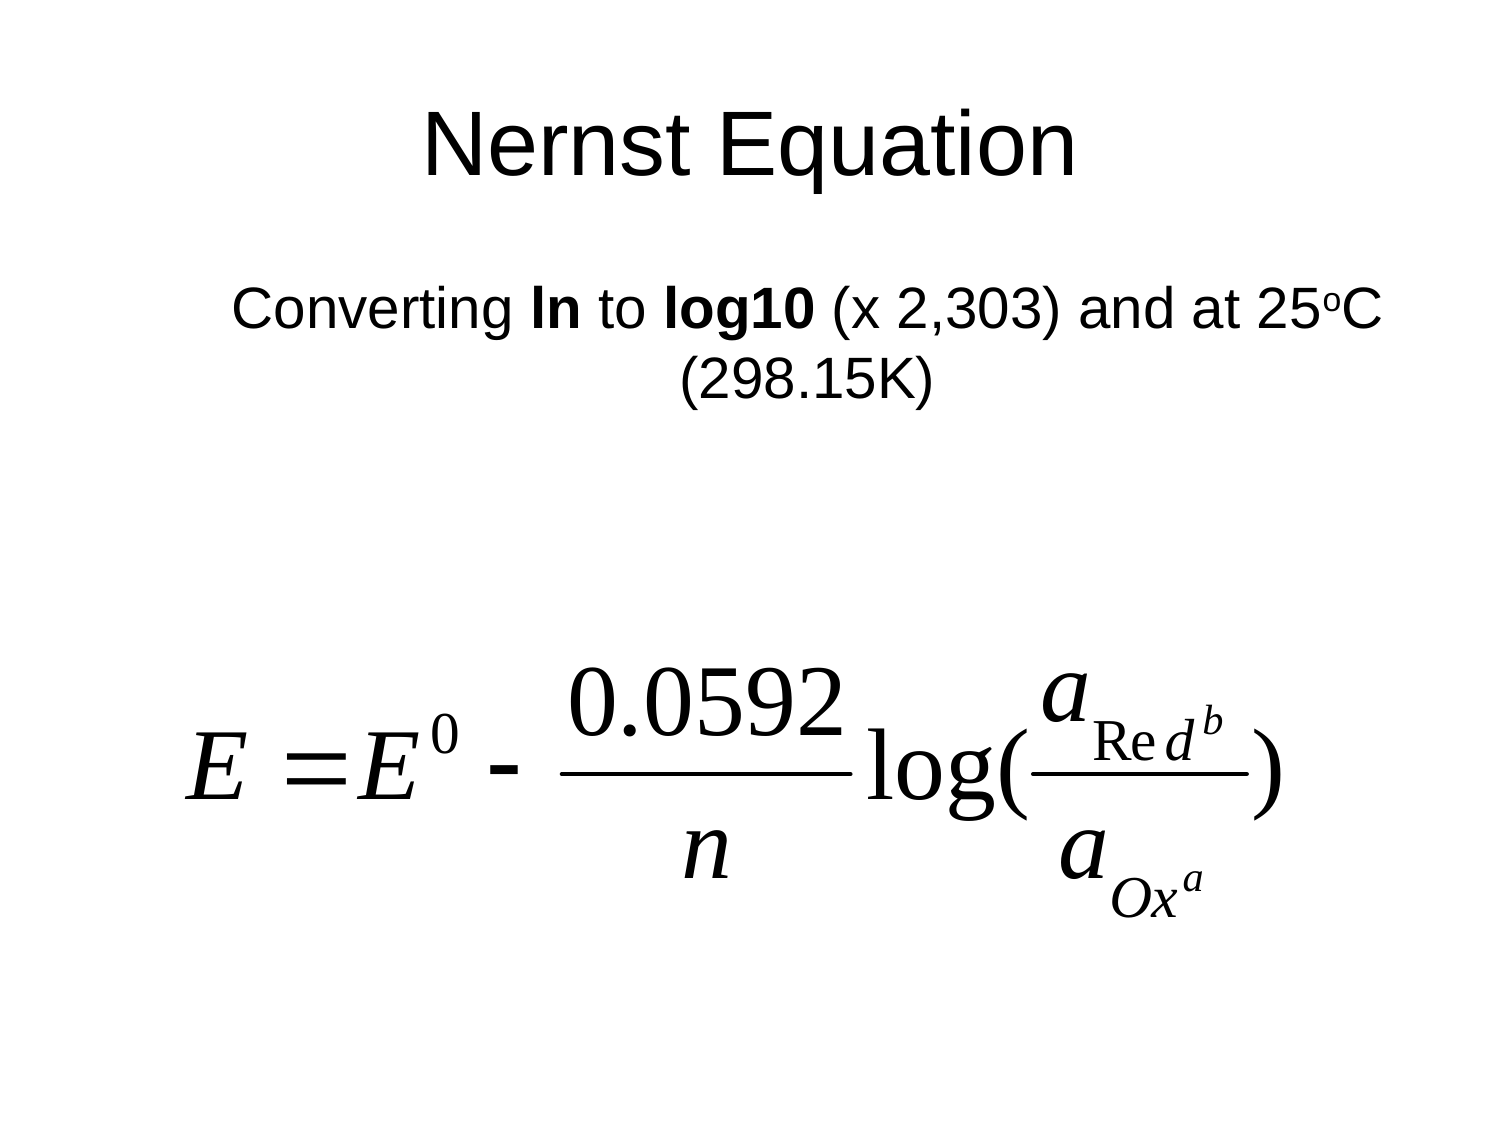

# Nernst Equation
	Converting ln to log10 (x 2,303) and at 25oC (298.15K)